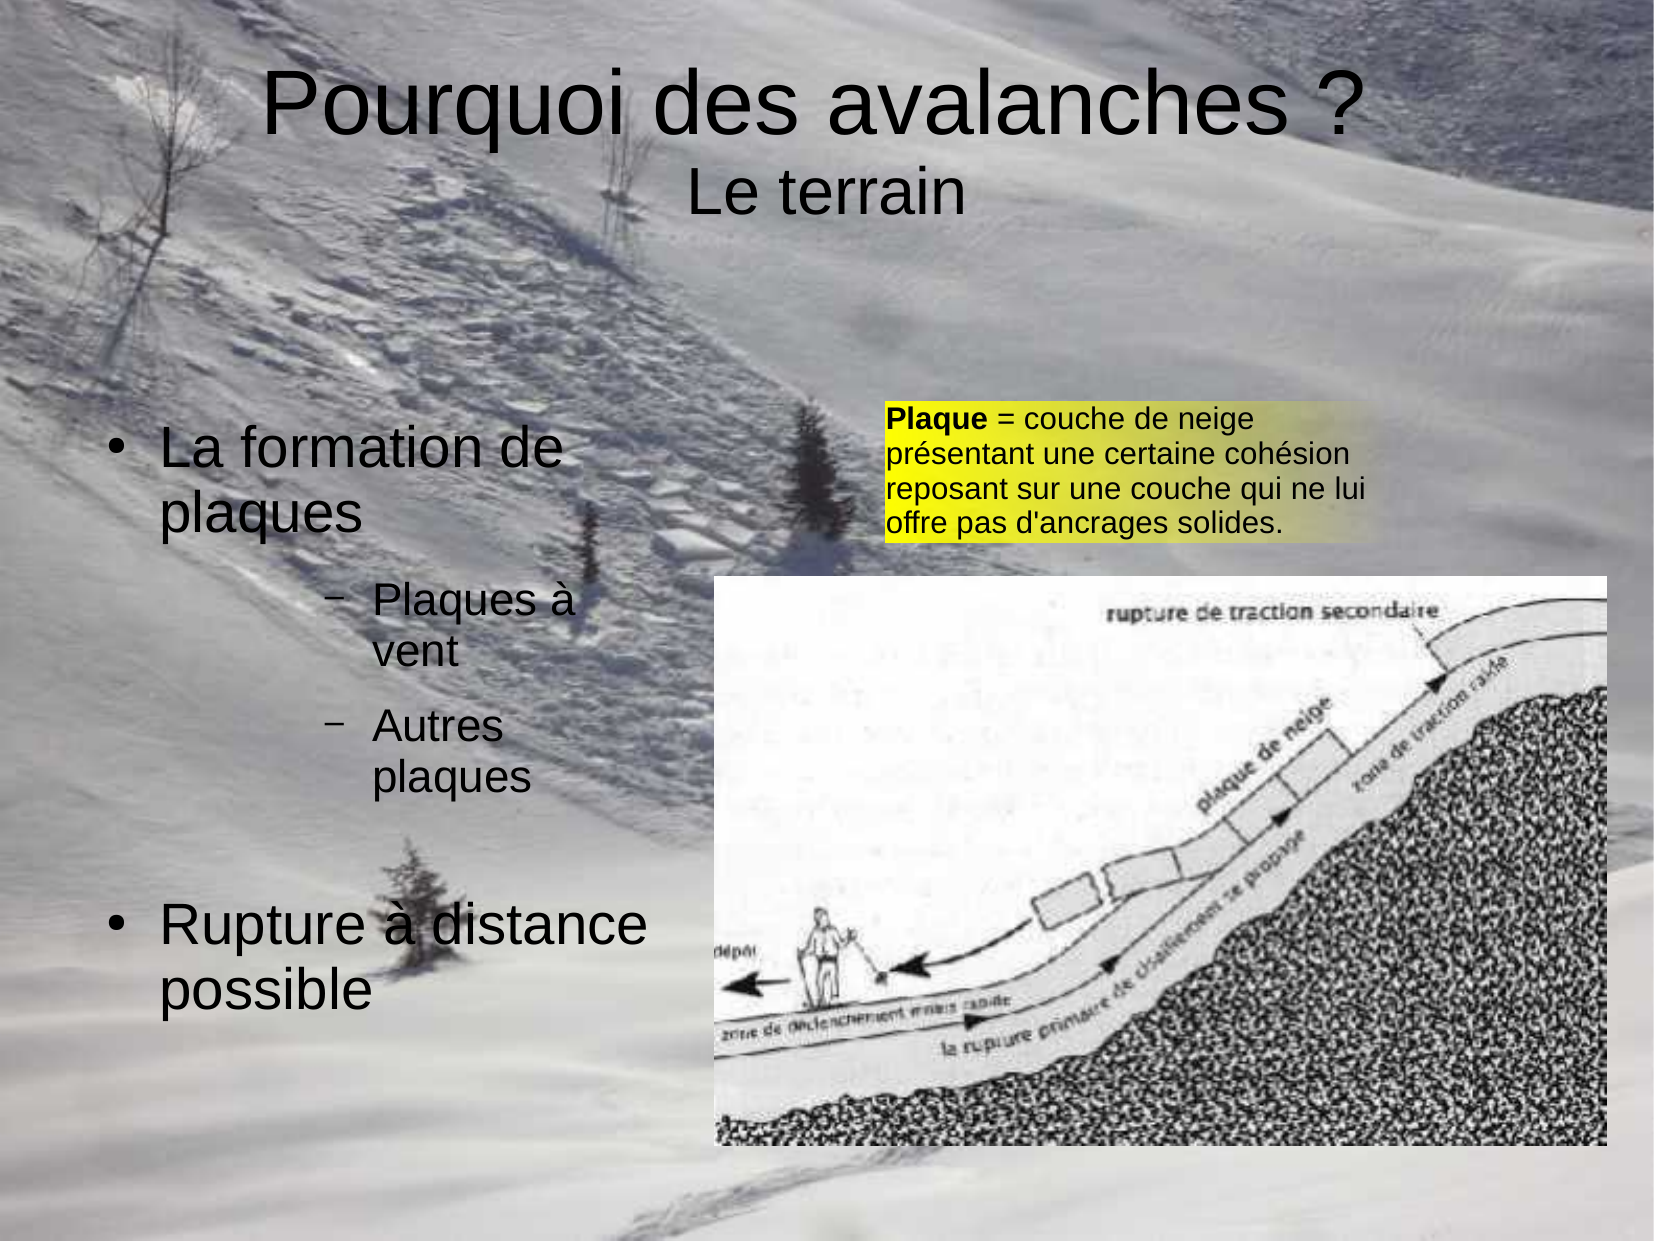

# Pourquoi des avalanches ? Le terrain
Plaque = couche de neige présentant une certaine cohésion reposant sur une couche qui ne lui offre pas d'ancrages solides.
La formation de plaques
Plaques à vent
Autres plaques
Rupture à distance possible